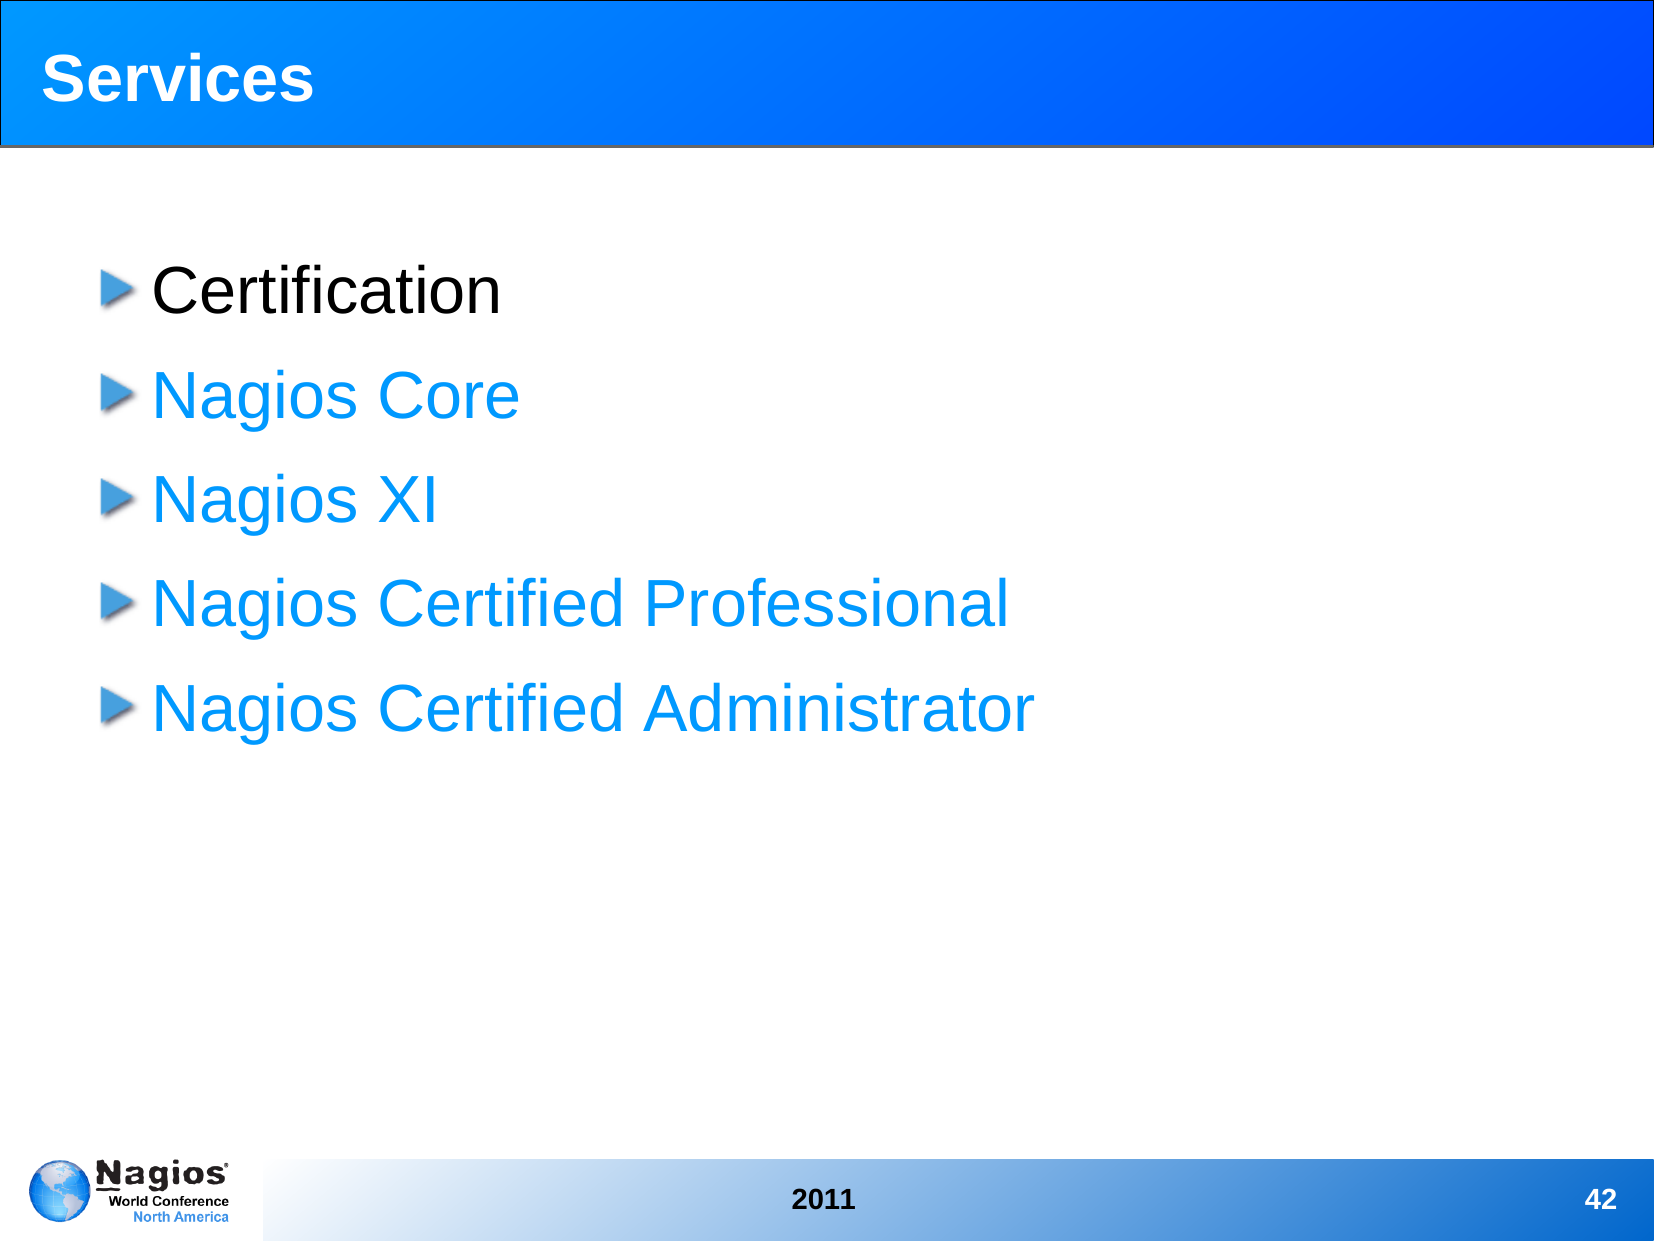

# Services
Certification
Nagios Core
Nagios XI
Nagios Certified Professional
Nagios Certified Administrator
2011
42